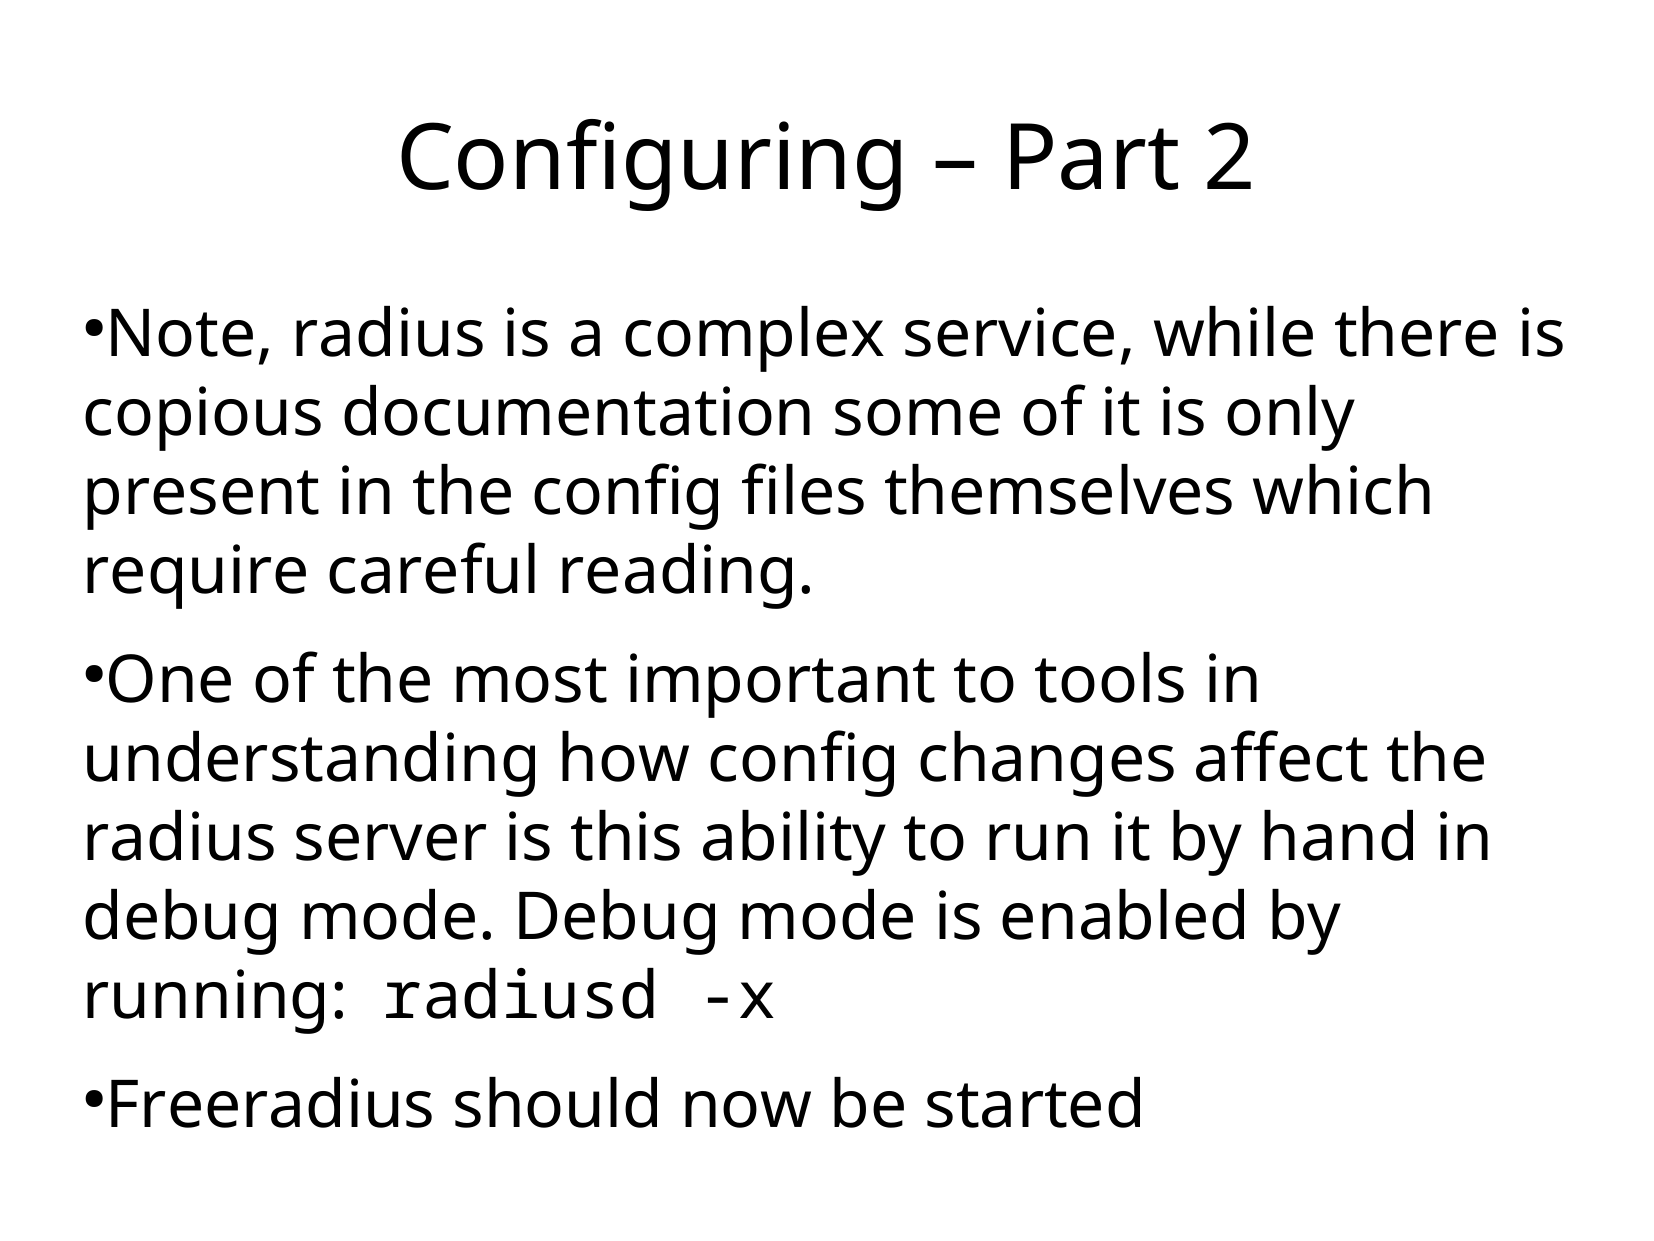

# Configuring – Part 2
Note, radius is a complex service, while there is copious documentation some of it is only present in the config files themselves which require careful reading.
One of the most important to tools in understanding how config changes affect the radius server is this ability to run it by hand in debug mode. Debug mode is enabled by running: radiusd -x
Freeradius should now be started